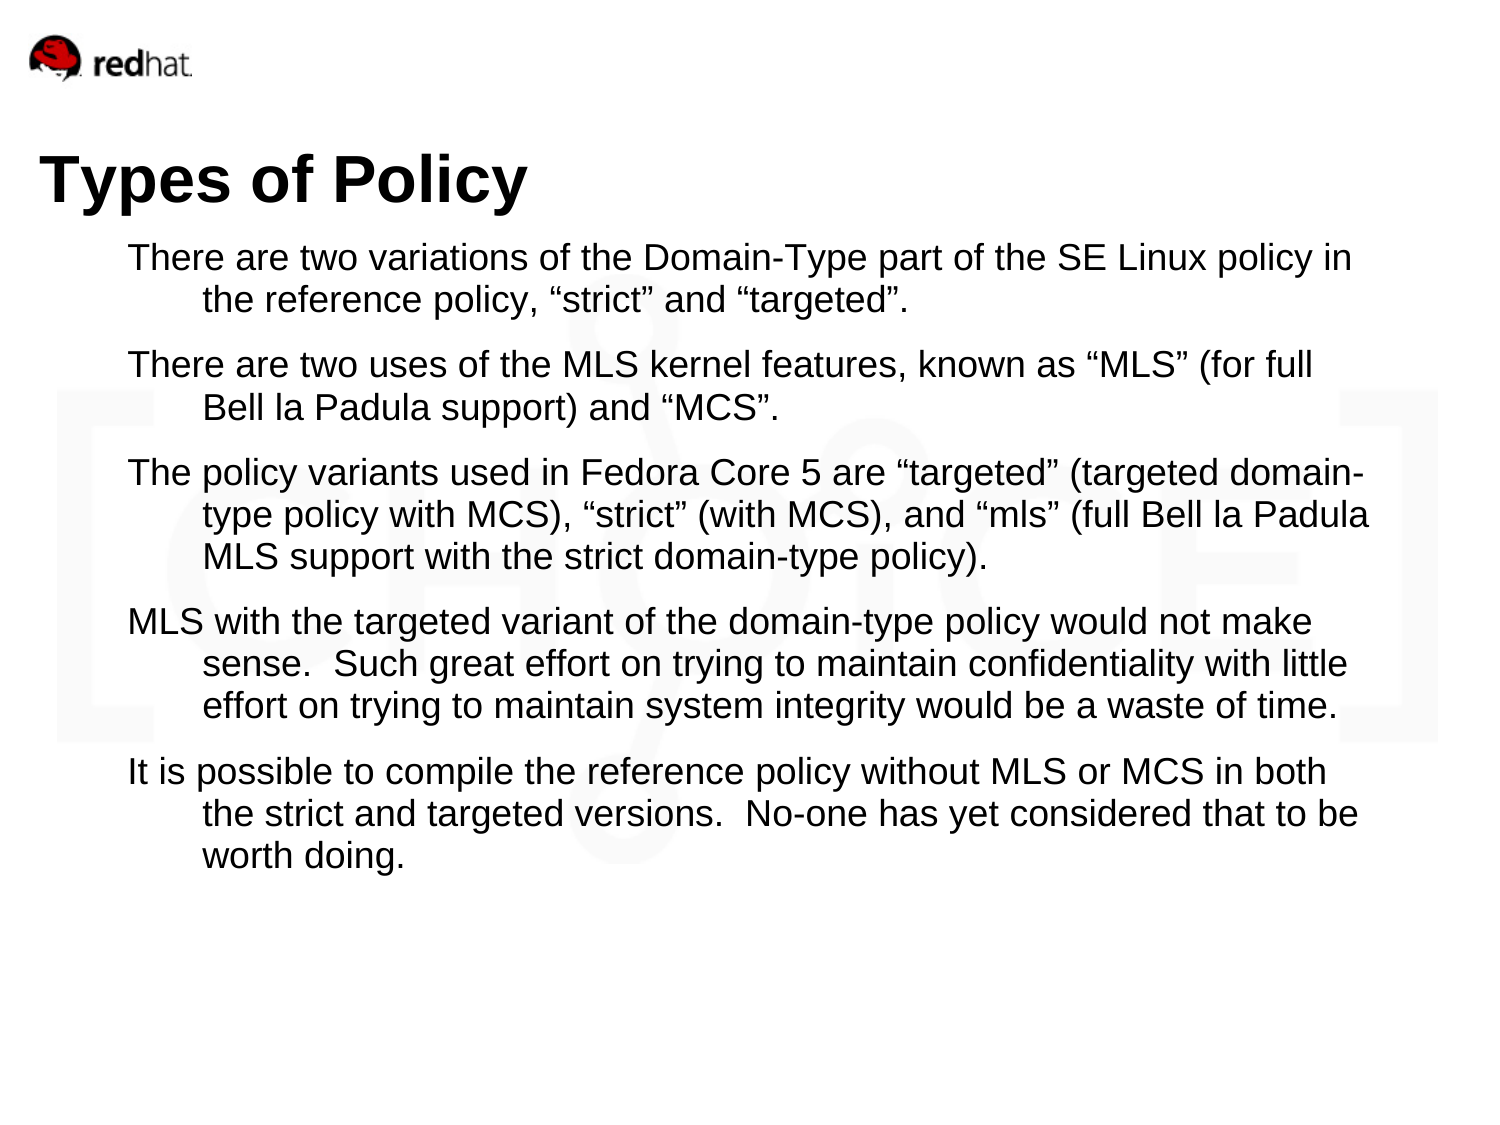

# Types of Policy
There are two variations of the Domain-Type part of the SE Linux policy in the reference policy, “strict” and “targeted”.
There are two uses of the MLS kernel features, known as “MLS” (for full Bell la Padula support) and “MCS”.
The policy variants used in Fedora Core 5 are “targeted” (targeted domain-type policy with MCS), “strict” (with MCS), and “mls” (full Bell la Padula MLS support with the strict domain-type policy).
MLS with the targeted variant of the domain-type policy would not make sense. Such great effort on trying to maintain confidentiality with little effort on trying to maintain system integrity would be a waste of time.
It is possible to compile the reference policy without MLS or MCS in both the strict and targeted versions. No-one has yet considered that to be worth doing.